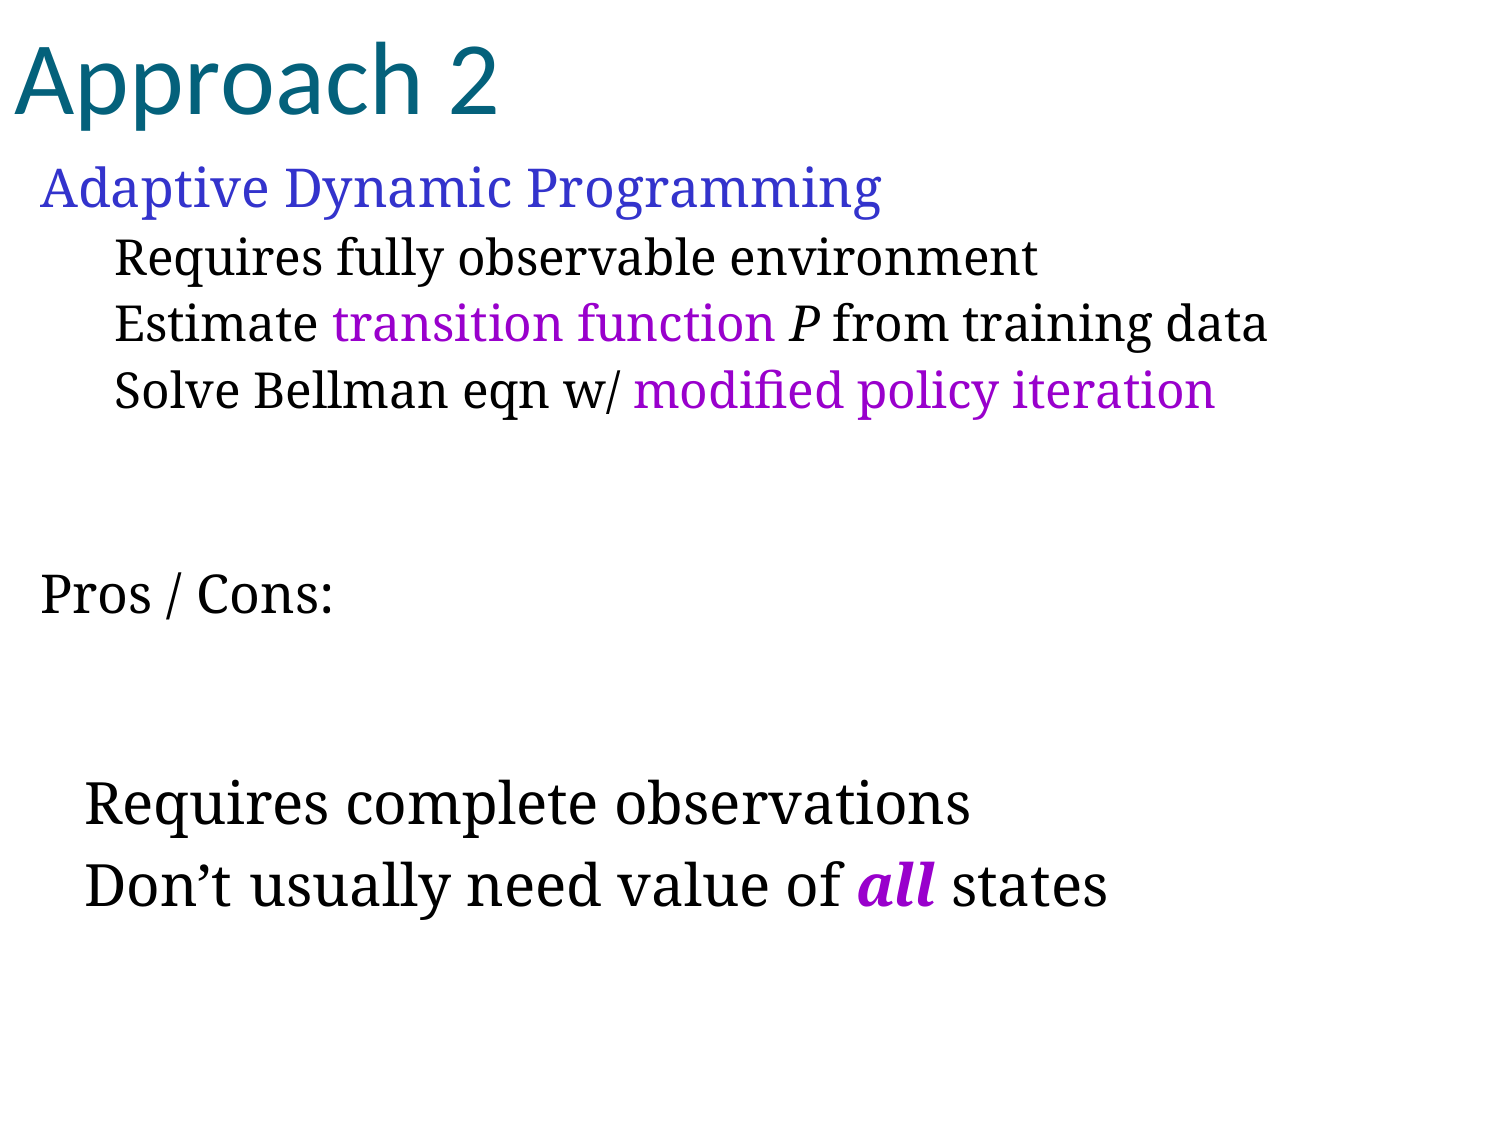

# Approach 2
Adaptive Dynamic Programming
Requires fully observable environment
Estimate transition function P from training data
Solve Bellman eqn w/ modified policy iteration
Pros / Cons:
Requires complete observations
Don’t usually need value of all states